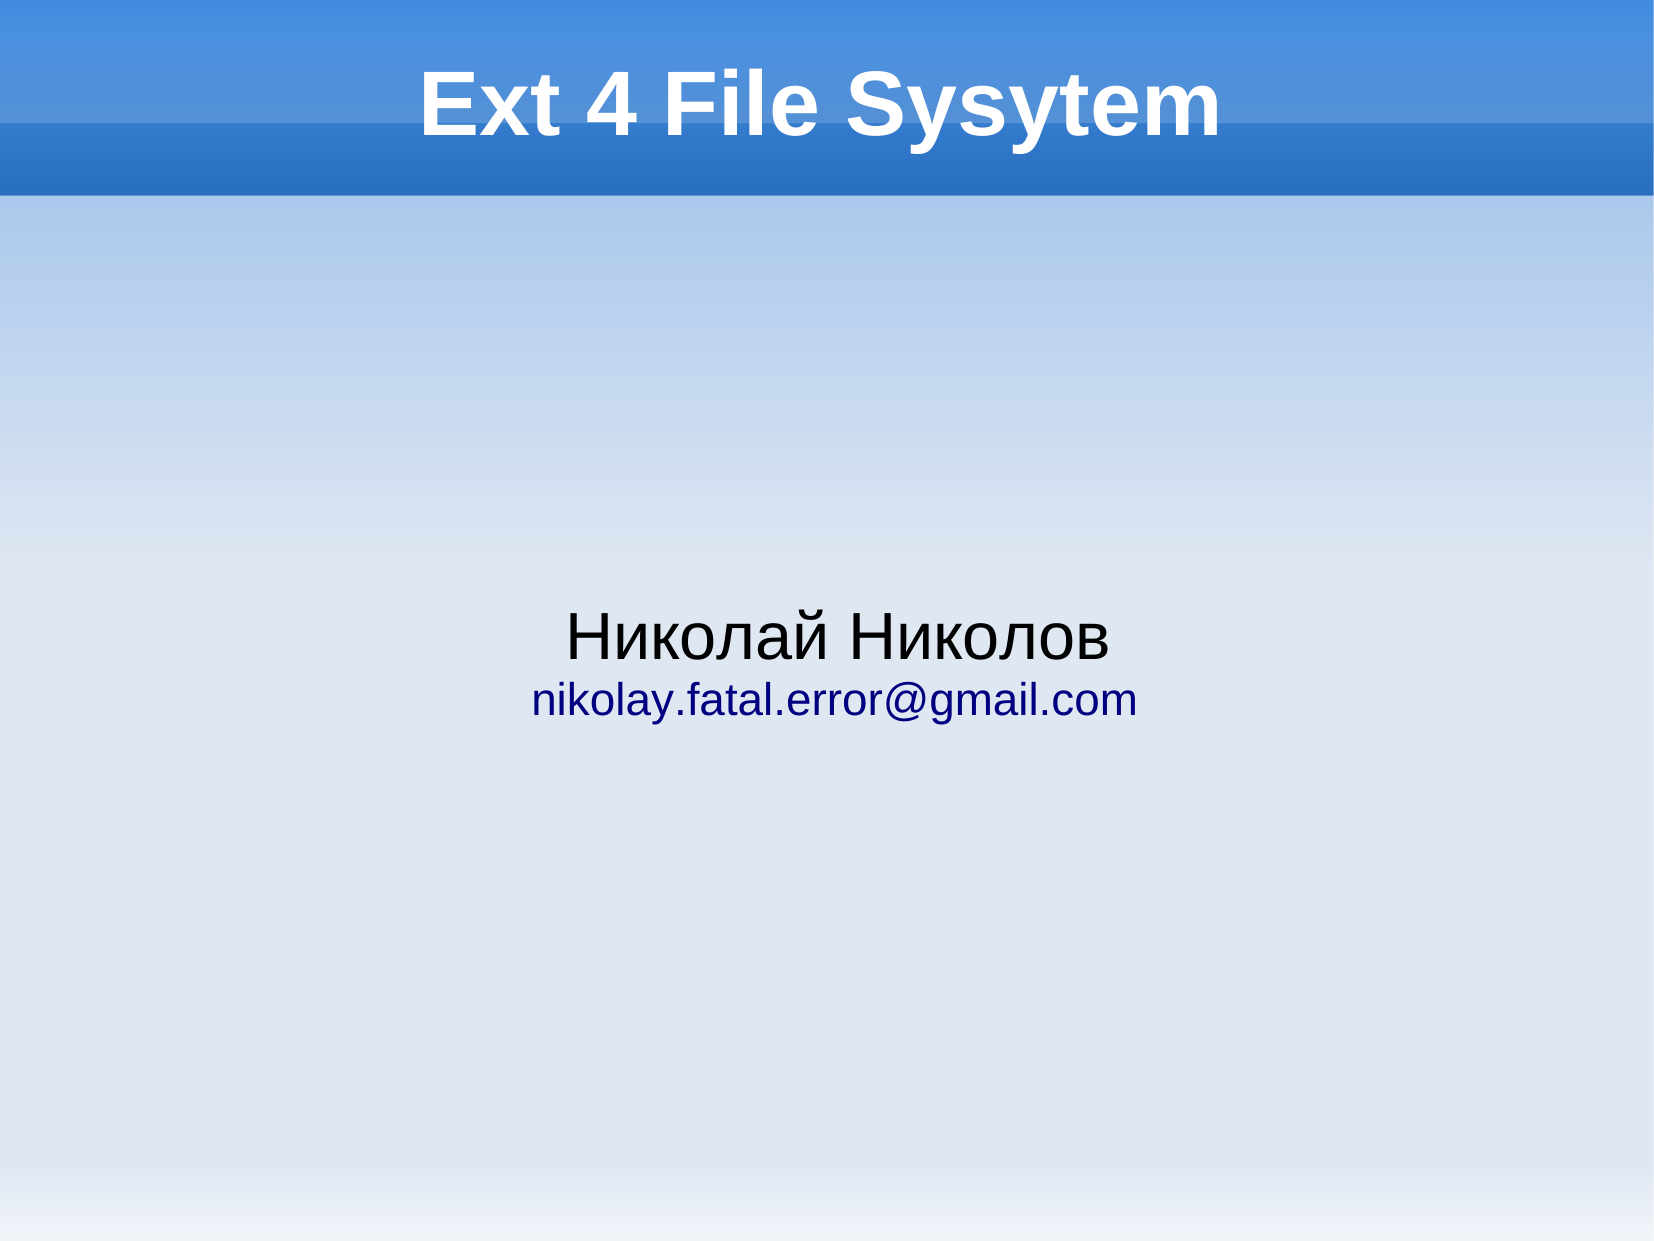

# Ext 4 File Sysytem
Николай Николов
nikolay.fatal.error@gmail.com